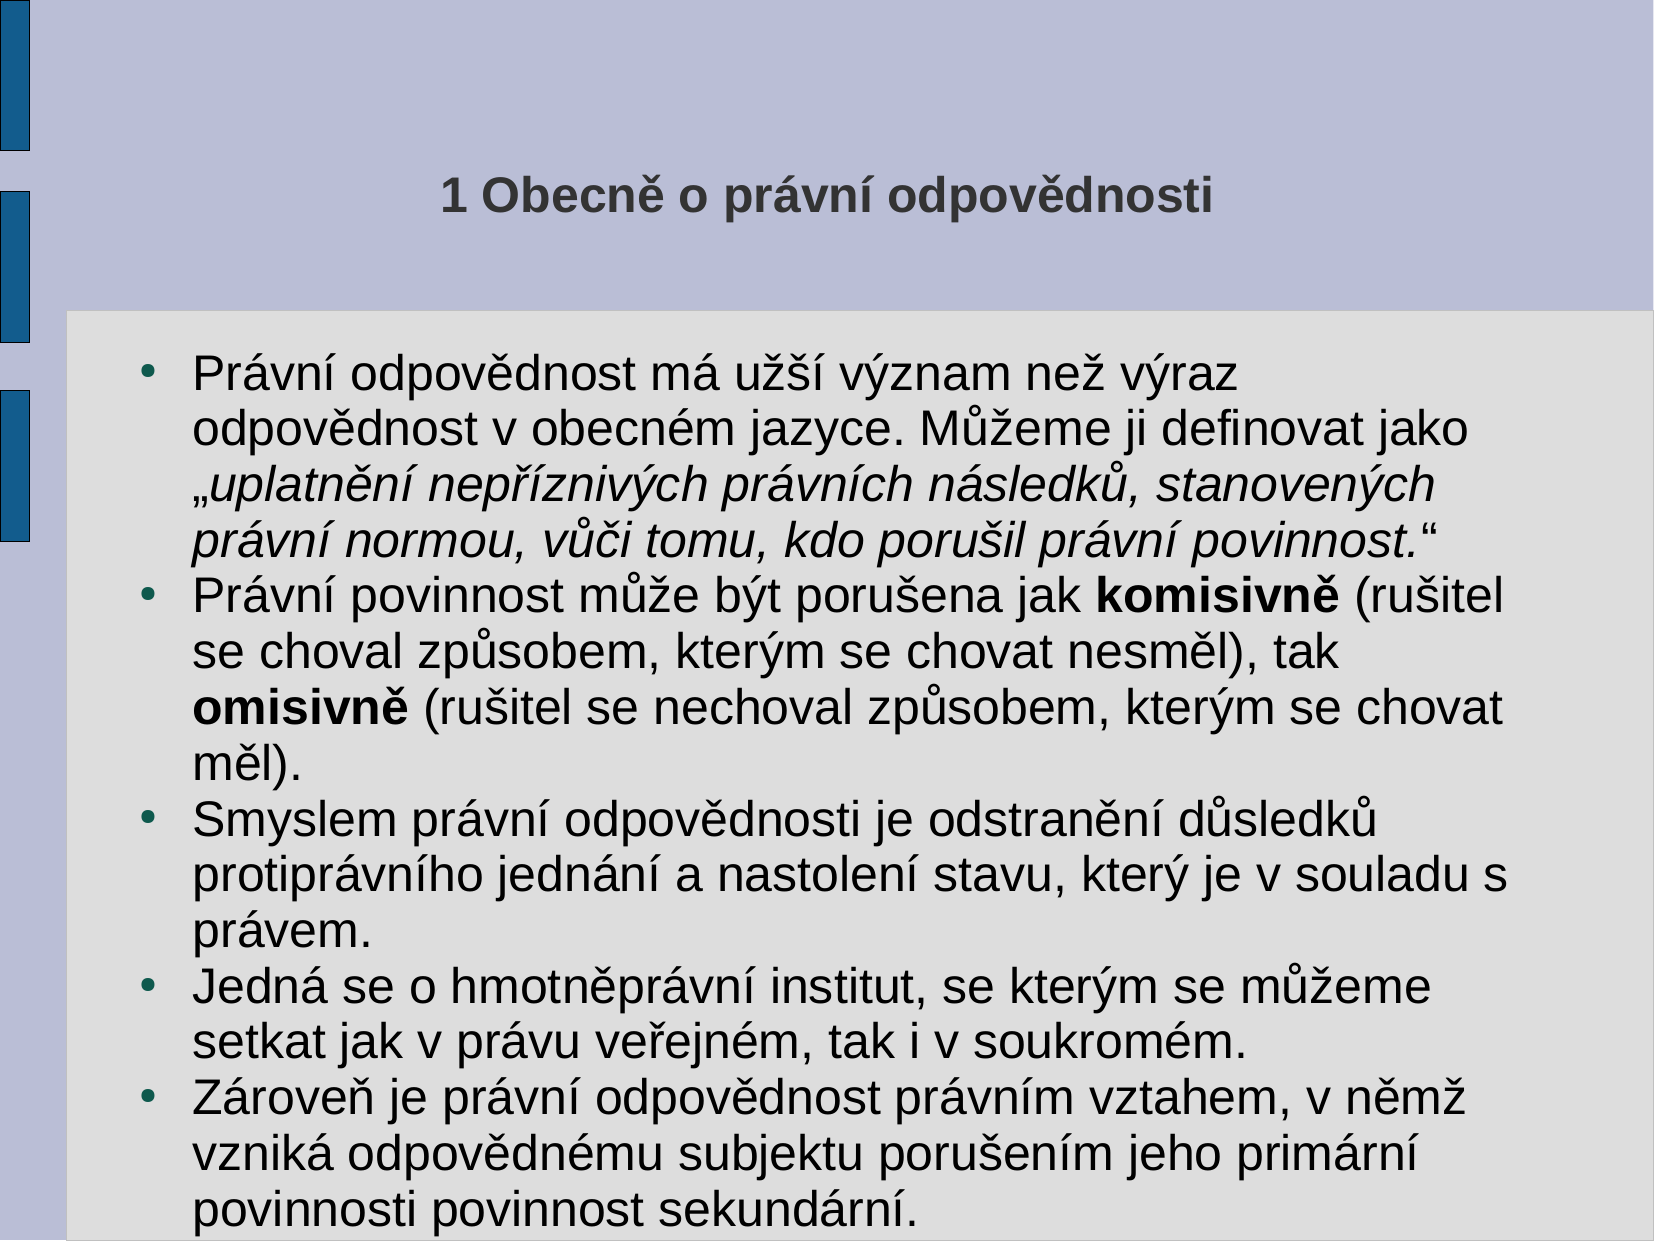

# 1 Obecně o právní odpovědnosti
Právní odpovědnost má užší význam než výraz odpovědnost v obecném jazyce. Můžeme ji definovat jako „uplatnění nepříznivých právních následků, stanovených právní normou, vůči tomu, kdo porušil právní povinnost.“
Právní povinnost může být porušena jak komisivně (rušitel se choval způsobem, kterým se chovat nesměl), tak omisivně (rušitel se nechoval způsobem, kterým se chovat měl).
Smyslem právní odpovědnosti je odstranění důsledků protiprávního jednání a nastolení stavu, který je v souladu s právem.
Jedná se o hmotněprávní institut, se kterým se můžeme setkat jak v právu veřejném, tak i v soukromém.
Zároveň je právní odpovědnost právním vztahem, v němž vzniká odpovědnému subjektu porušením jeho primární povinnosti povinnost sekundární.